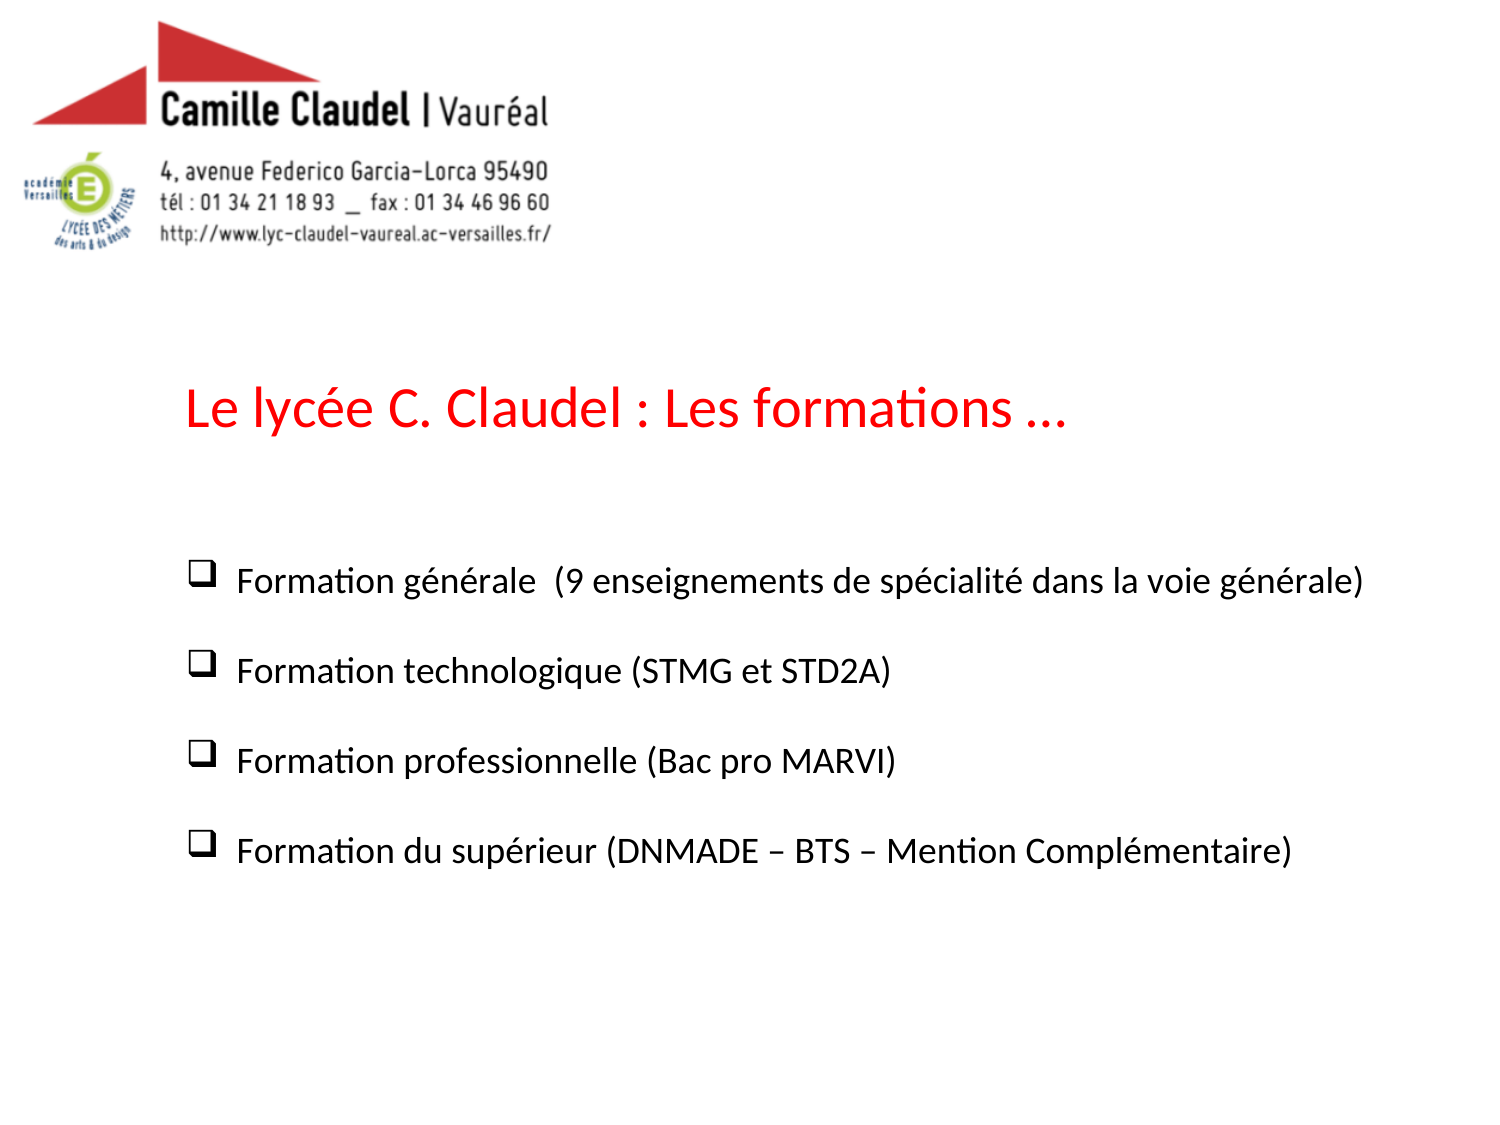

Le lycée C. Claudel : Les formations …
 Formation générale (9 enseignements de spécialité dans la voie générale)
 Formation technologique (STMG et STD2A)
 Formation professionnelle (Bac pro MARVI)
 Formation du supérieur (DNMADE – BTS – Mention Complémentaire)